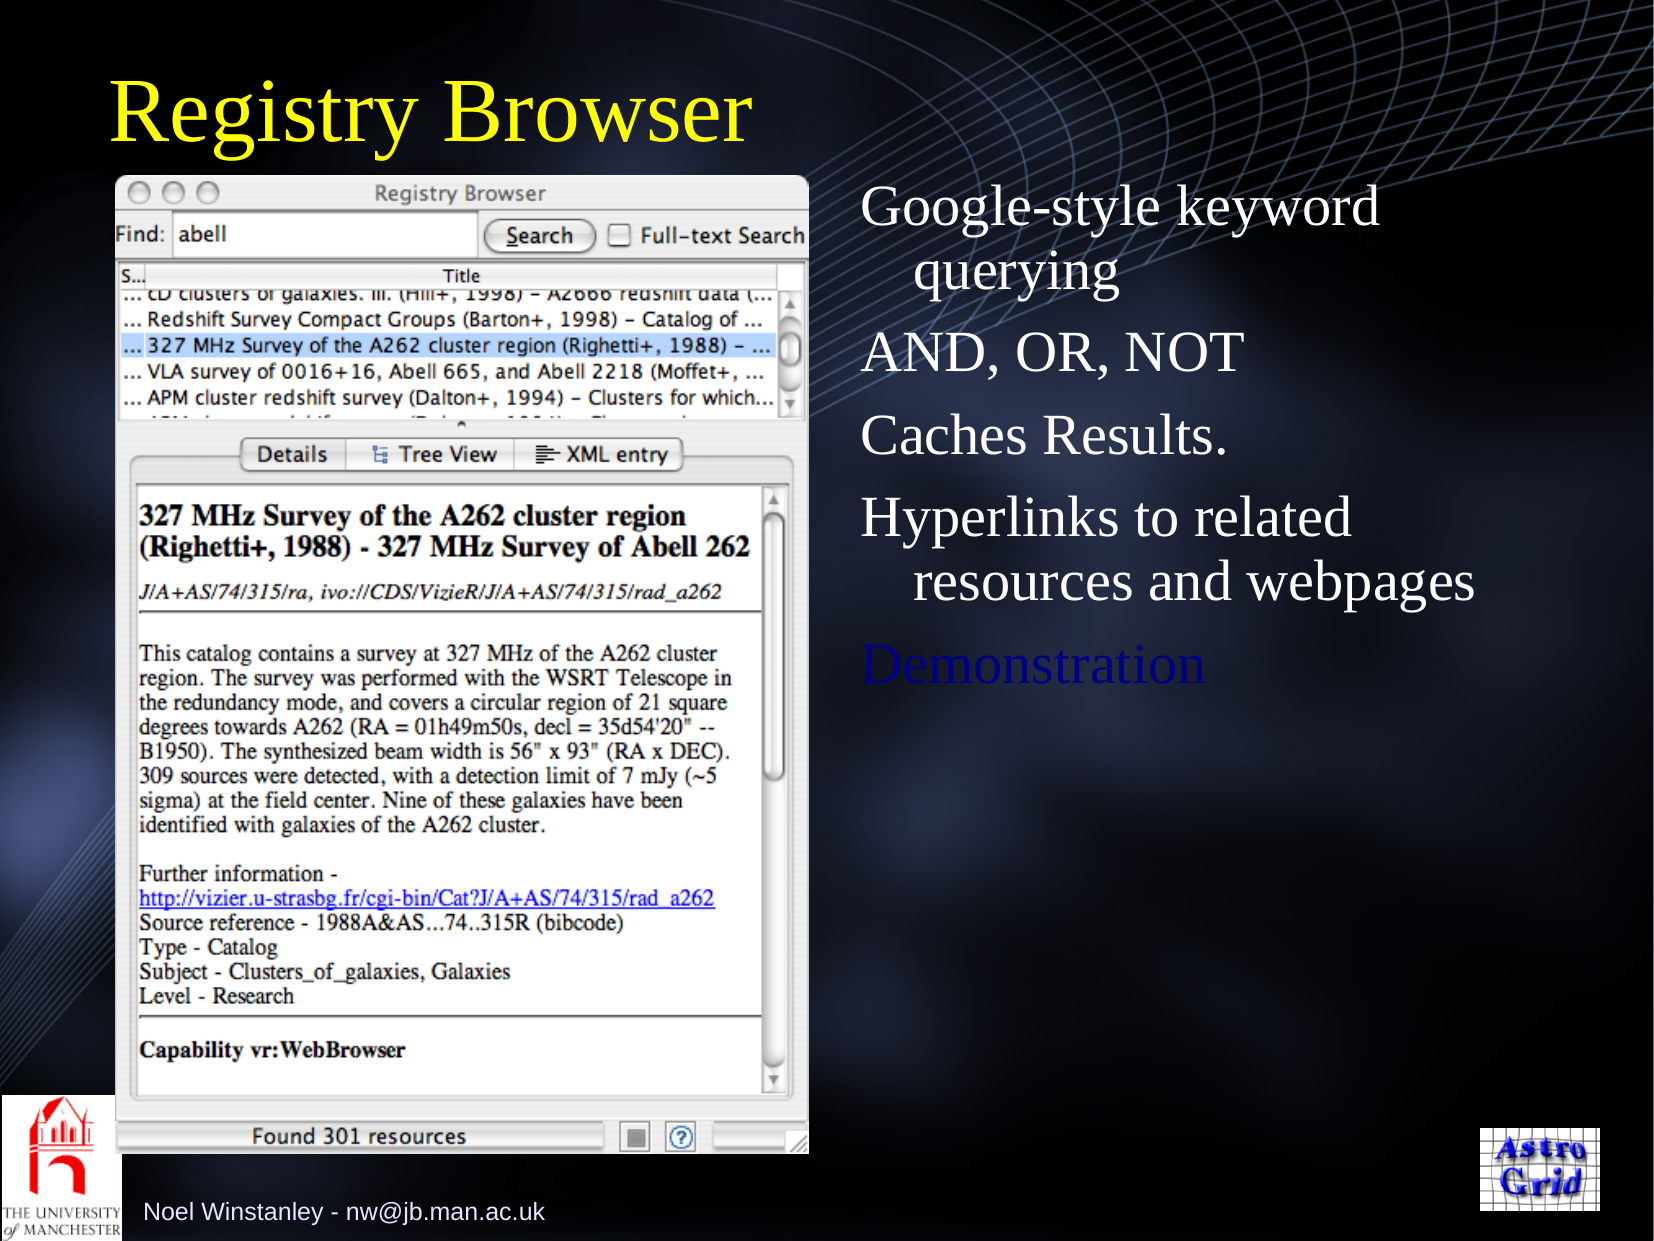

# Registry Browser
Google-style keyword querying
AND, OR, NOT
Caches Results.
Hyperlinks to related resources and webpages
Demonstration